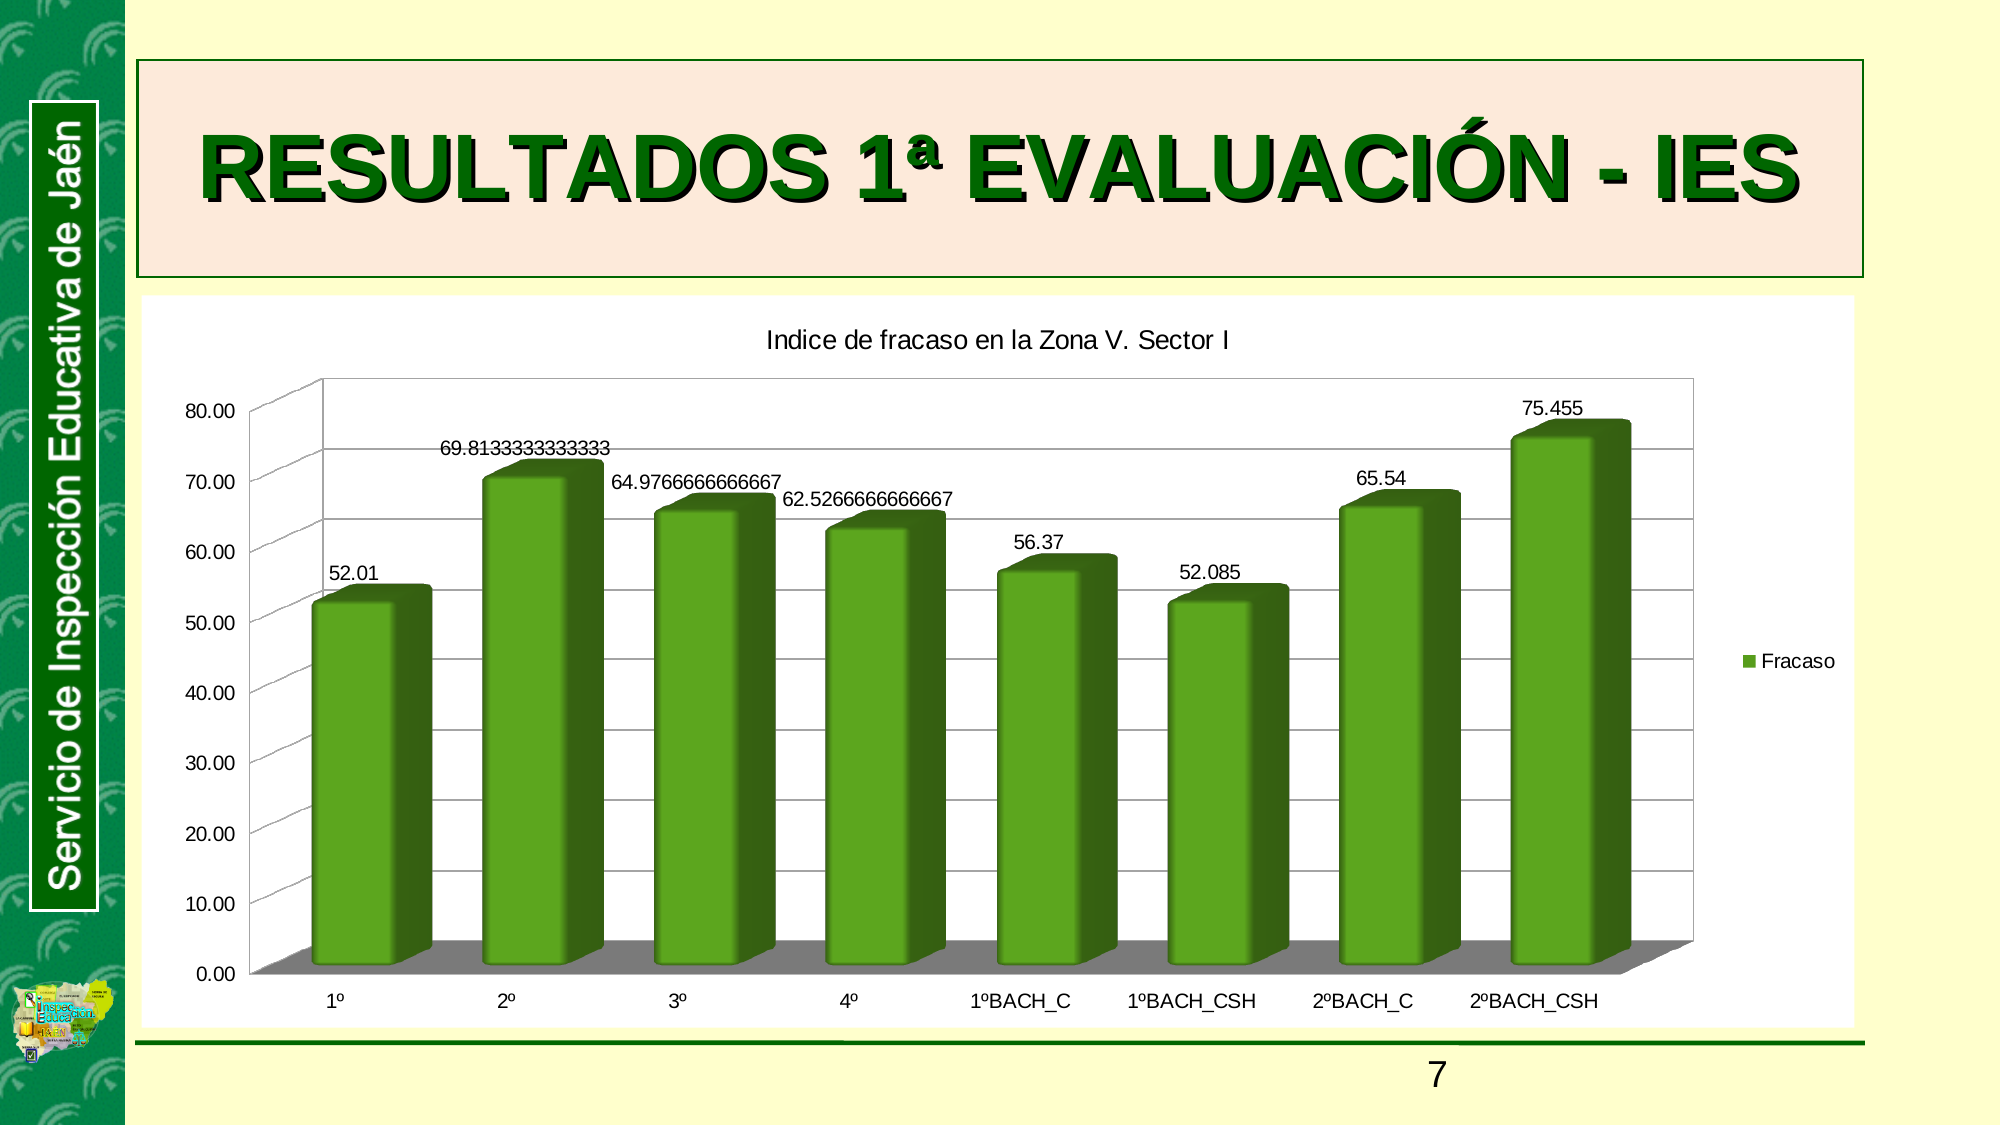

RESULTADOS 1ª EVALUACIÓN - IES
[unsupported chart]